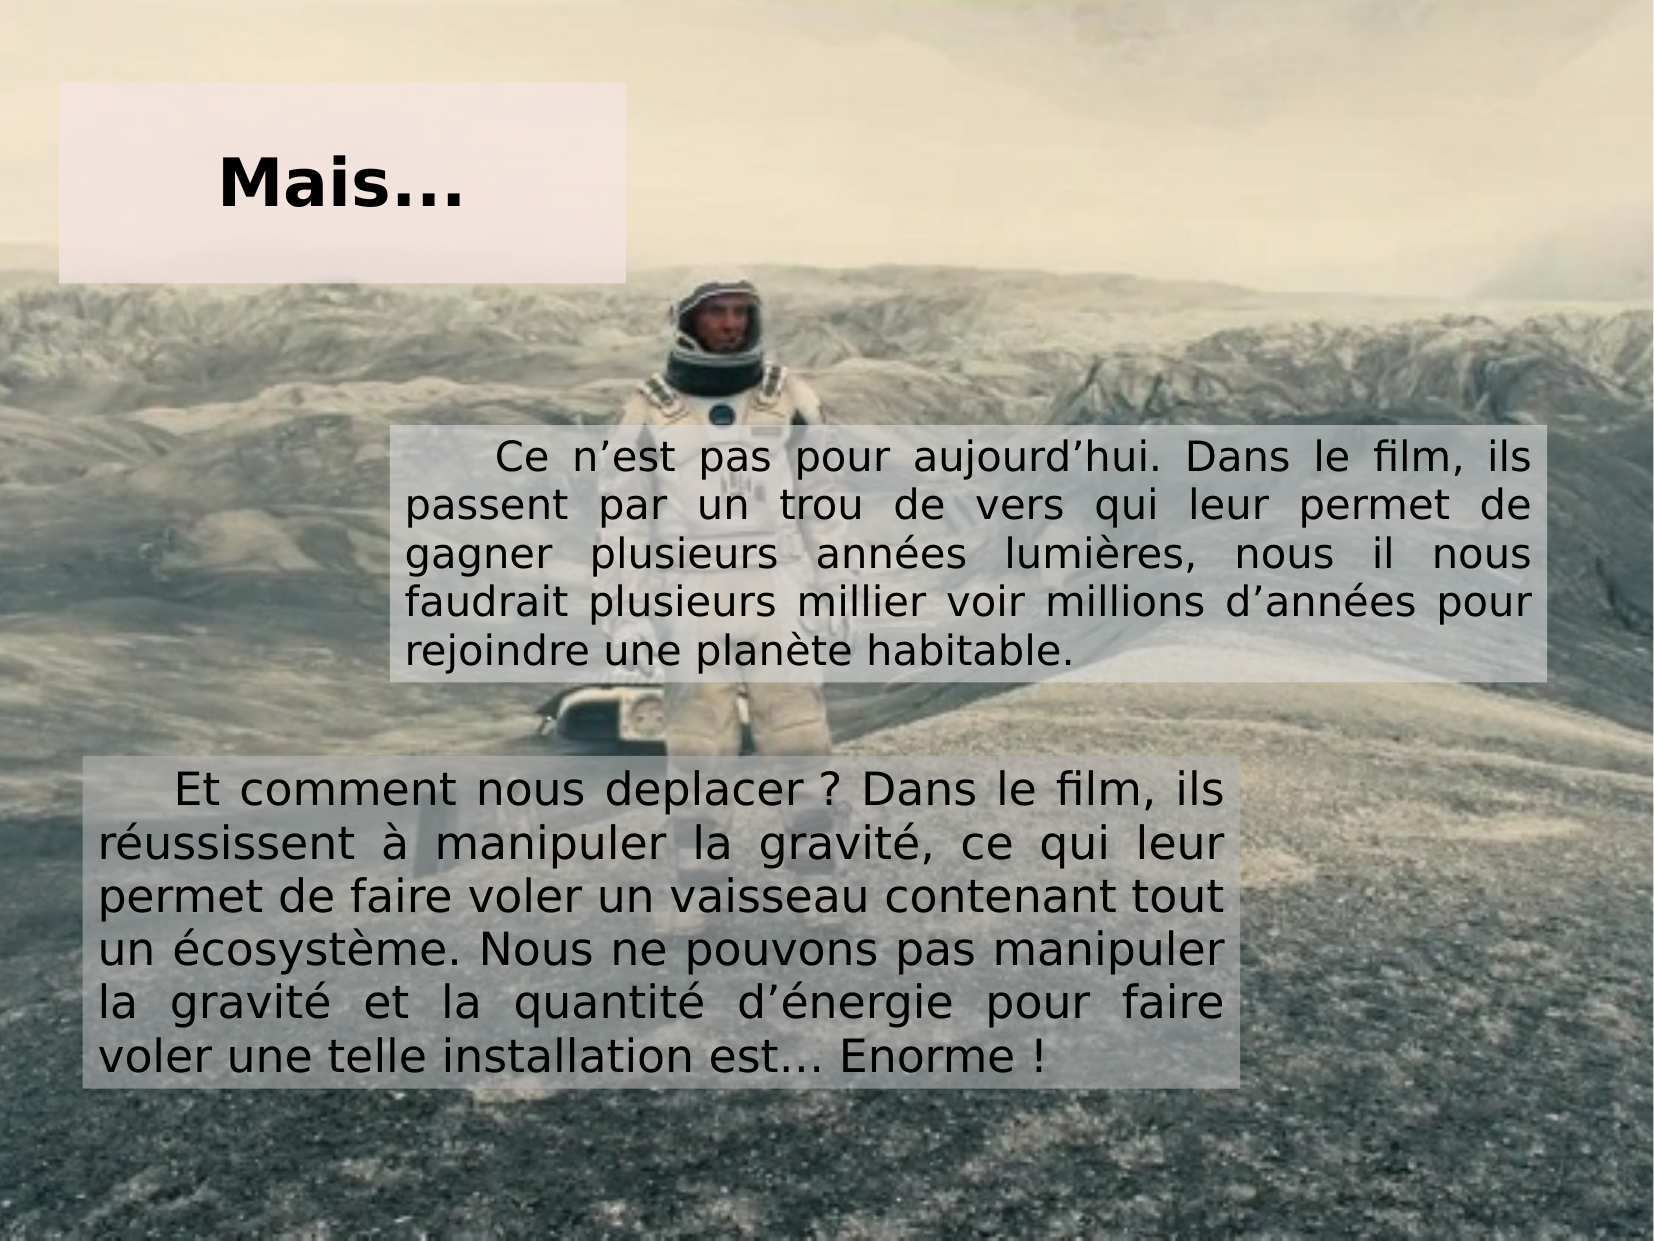

Mais...
 Ce n’est pas pour aujourd’hui. Dans le film, ils passent par un trou de vers qui leur permet de gagner plusieurs années lumières, nous il nous faudrait plusieurs millier voir millions d’années pour rejoindre une planète habitable.
 Et comment nous deplacer ? Dans le film, ils réussissent à manipuler la gravité, ce qui leur permet de faire voler un vaisseau contenant tout un écosystème. Nous ne pouvons pas manipuler la gravité et la quantité d’énergie pour faire voler une telle installation est… Enorme !